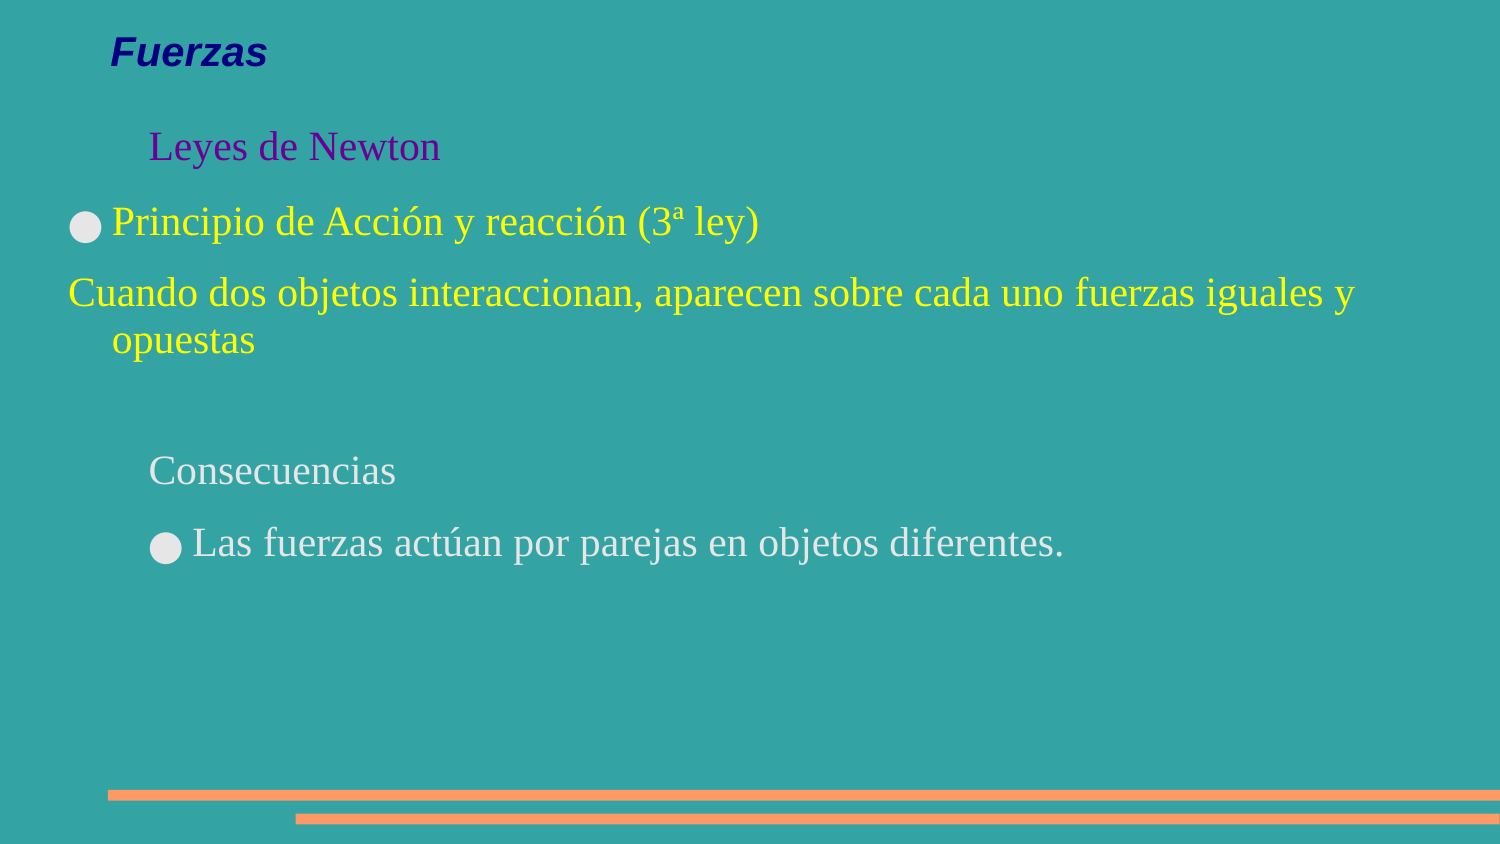

Fuerzas
Principio de Acción y reacción (3ª ley)
Cuando dos objetos interaccionan, aparecen sobre cada uno fuerzas iguales y opuestas
# Leyes de Newton
Consecuencias
Las fuerzas actúan por parejas en objetos diferentes.